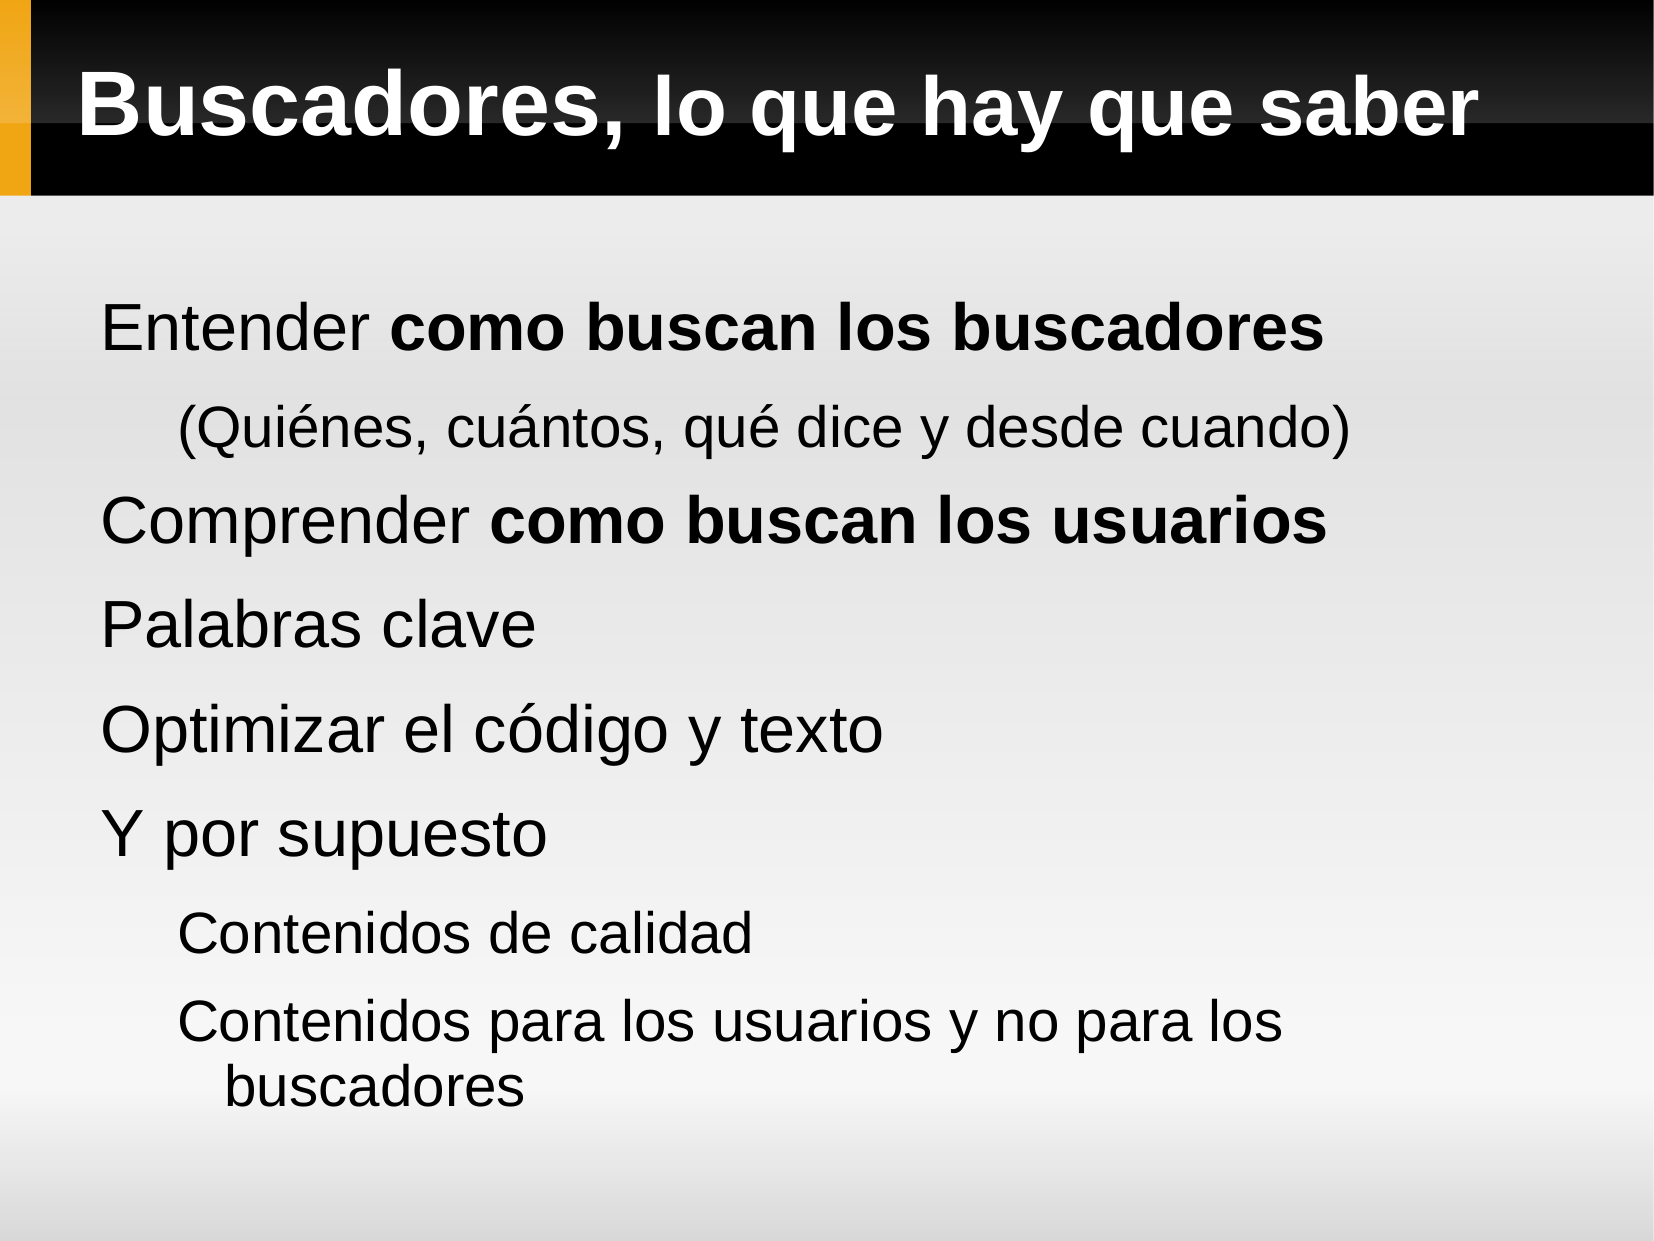

# Buscadores, lo que hay que saber
Entender como buscan los buscadores
(Quiénes, cuántos, qué dice y desde cuando)
Comprender como buscan los usuarios
Palabras clave
Optimizar el código y texto
Y por supuesto
Contenidos de calidad
Contenidos para los usuarios y no para los buscadores